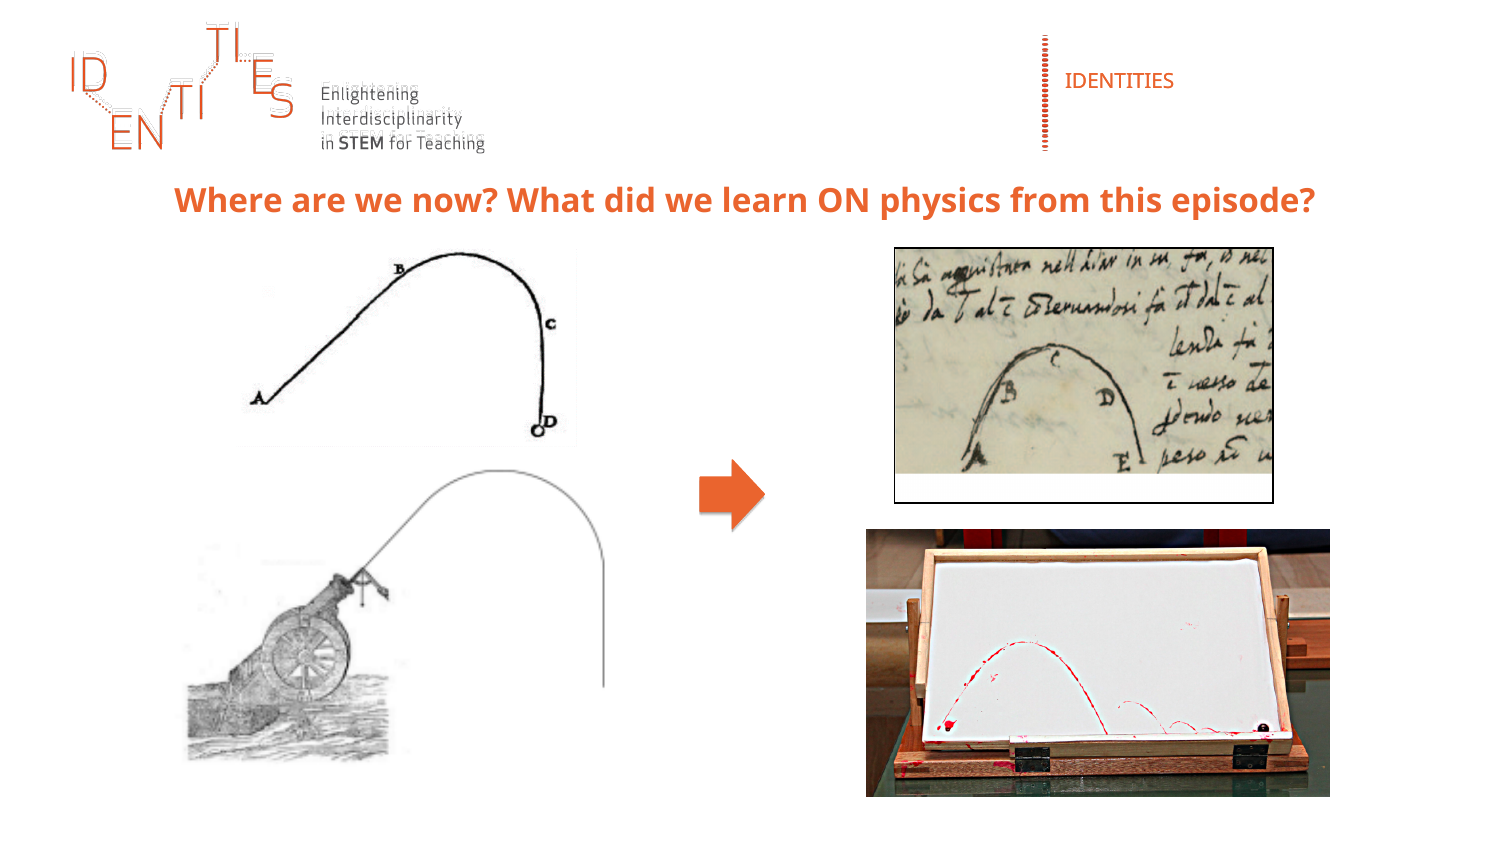

IDENTITIES
IDENTITIES
Where are we now? What did we learn ON physics from this episode?